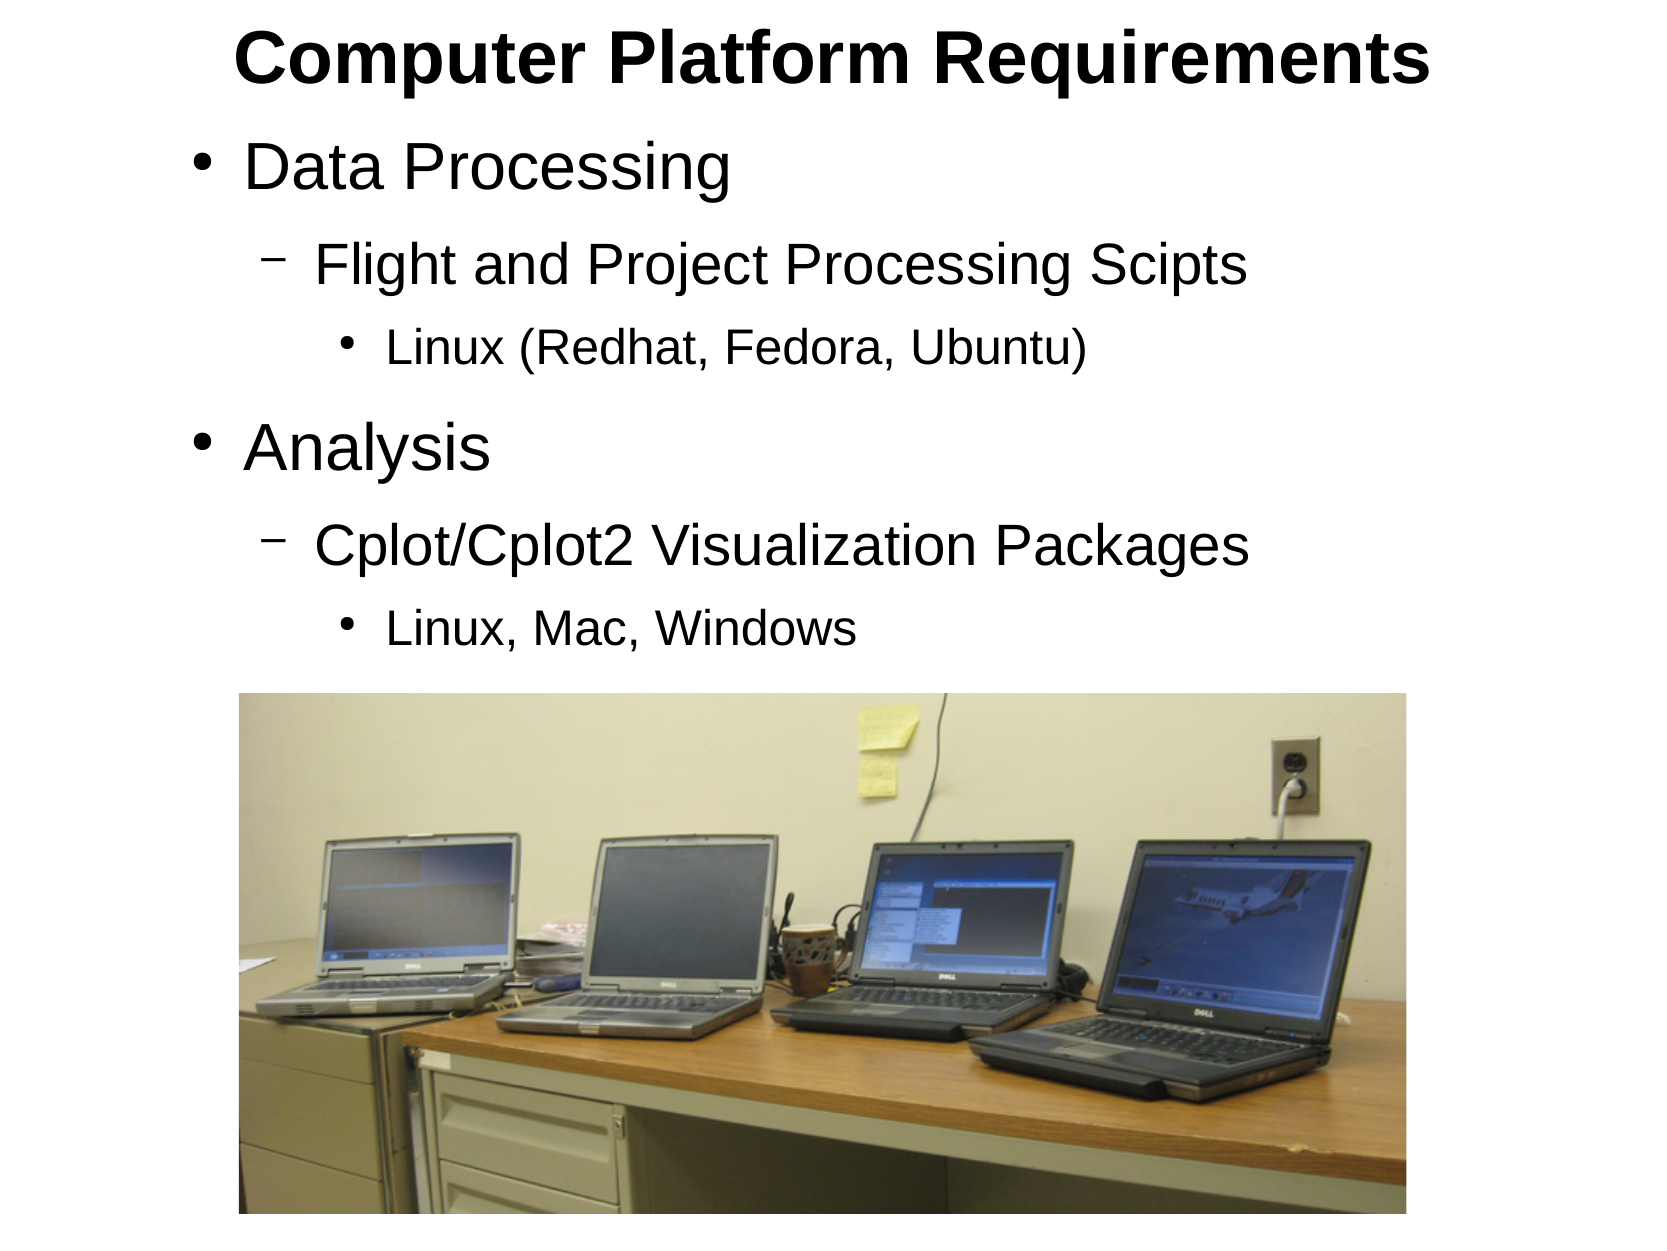

Computer Platform Requirements
# Data Processing
Flight and Project Processing Scipts
Linux (Redhat, Fedora, Ubuntu)
Analysis
Cplot/Cplot2 Visualization Packages
Linux, Mac, Windows